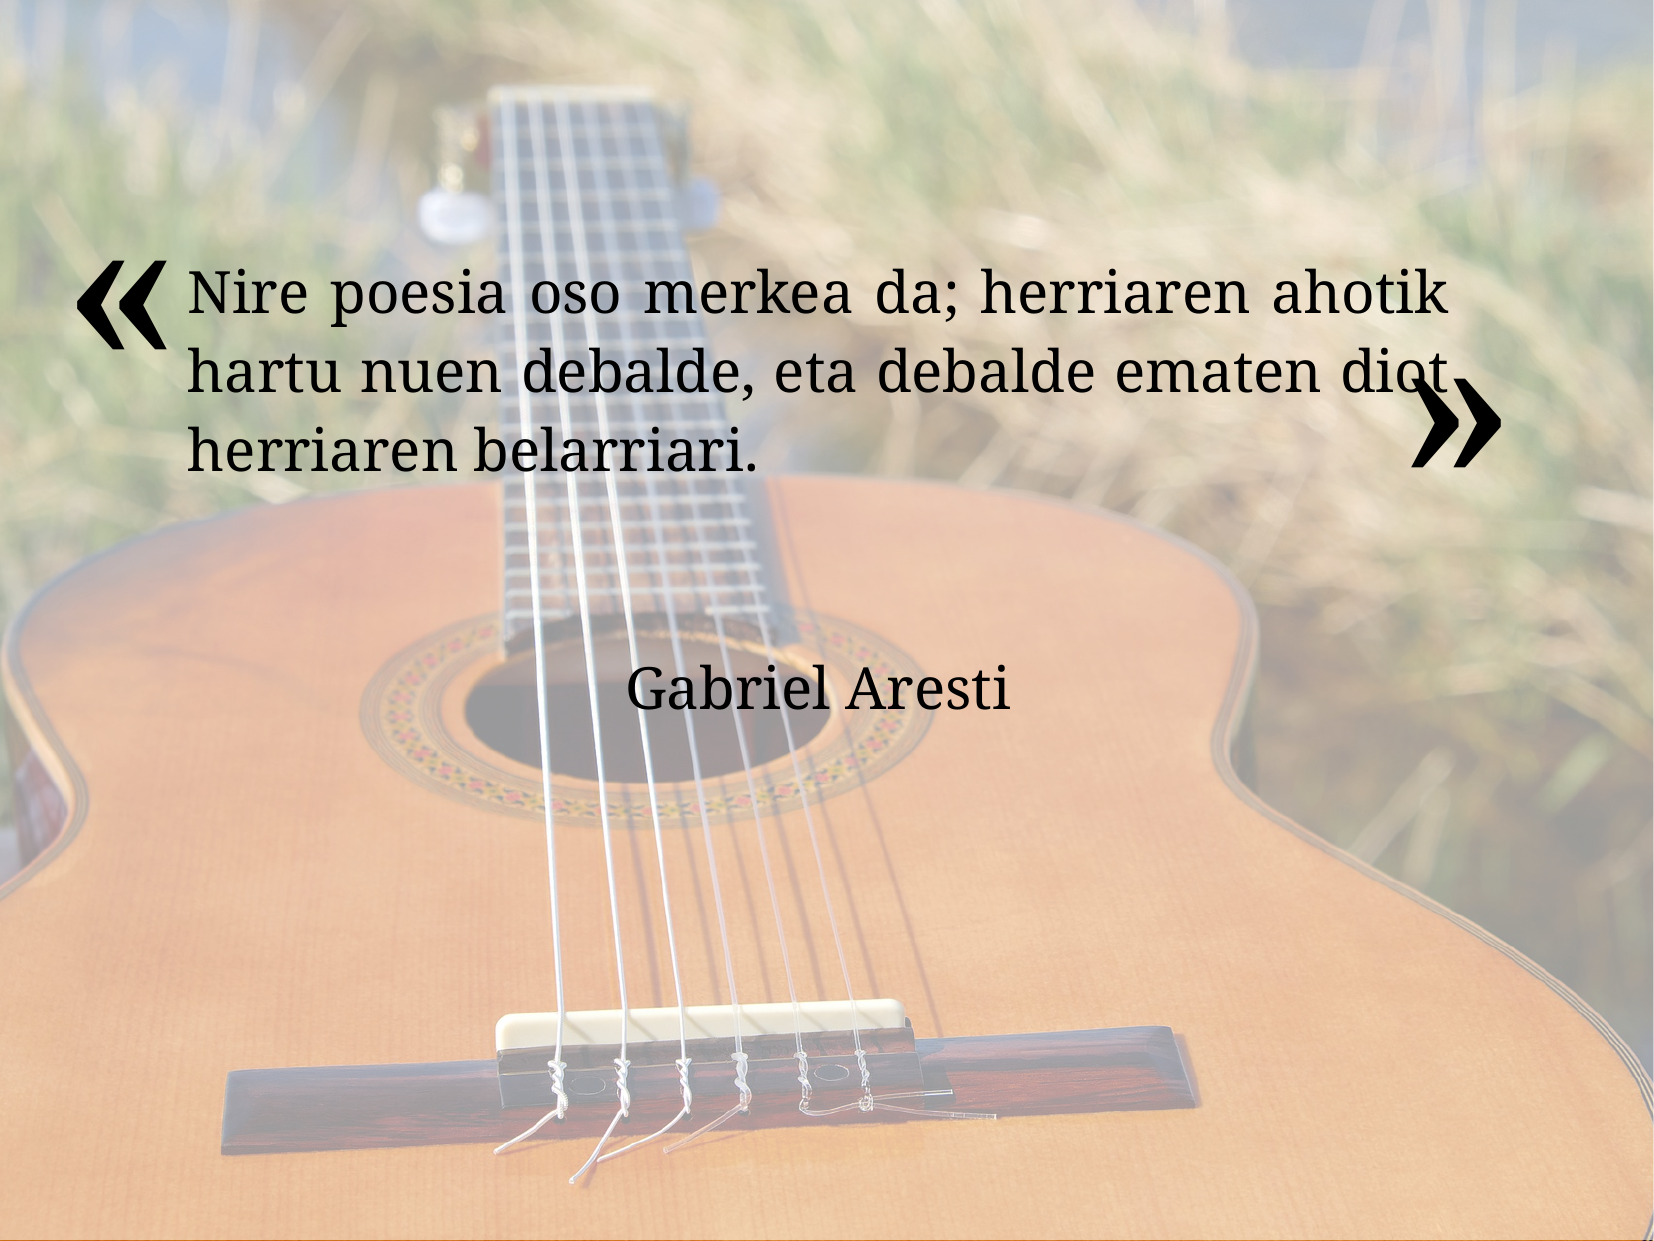

«
»
Nire poesia oso merkea da; herriaren ahotik hartu nuen debalde, eta debalde ematen diot herriaren belarriari.
Gabriel Aresti